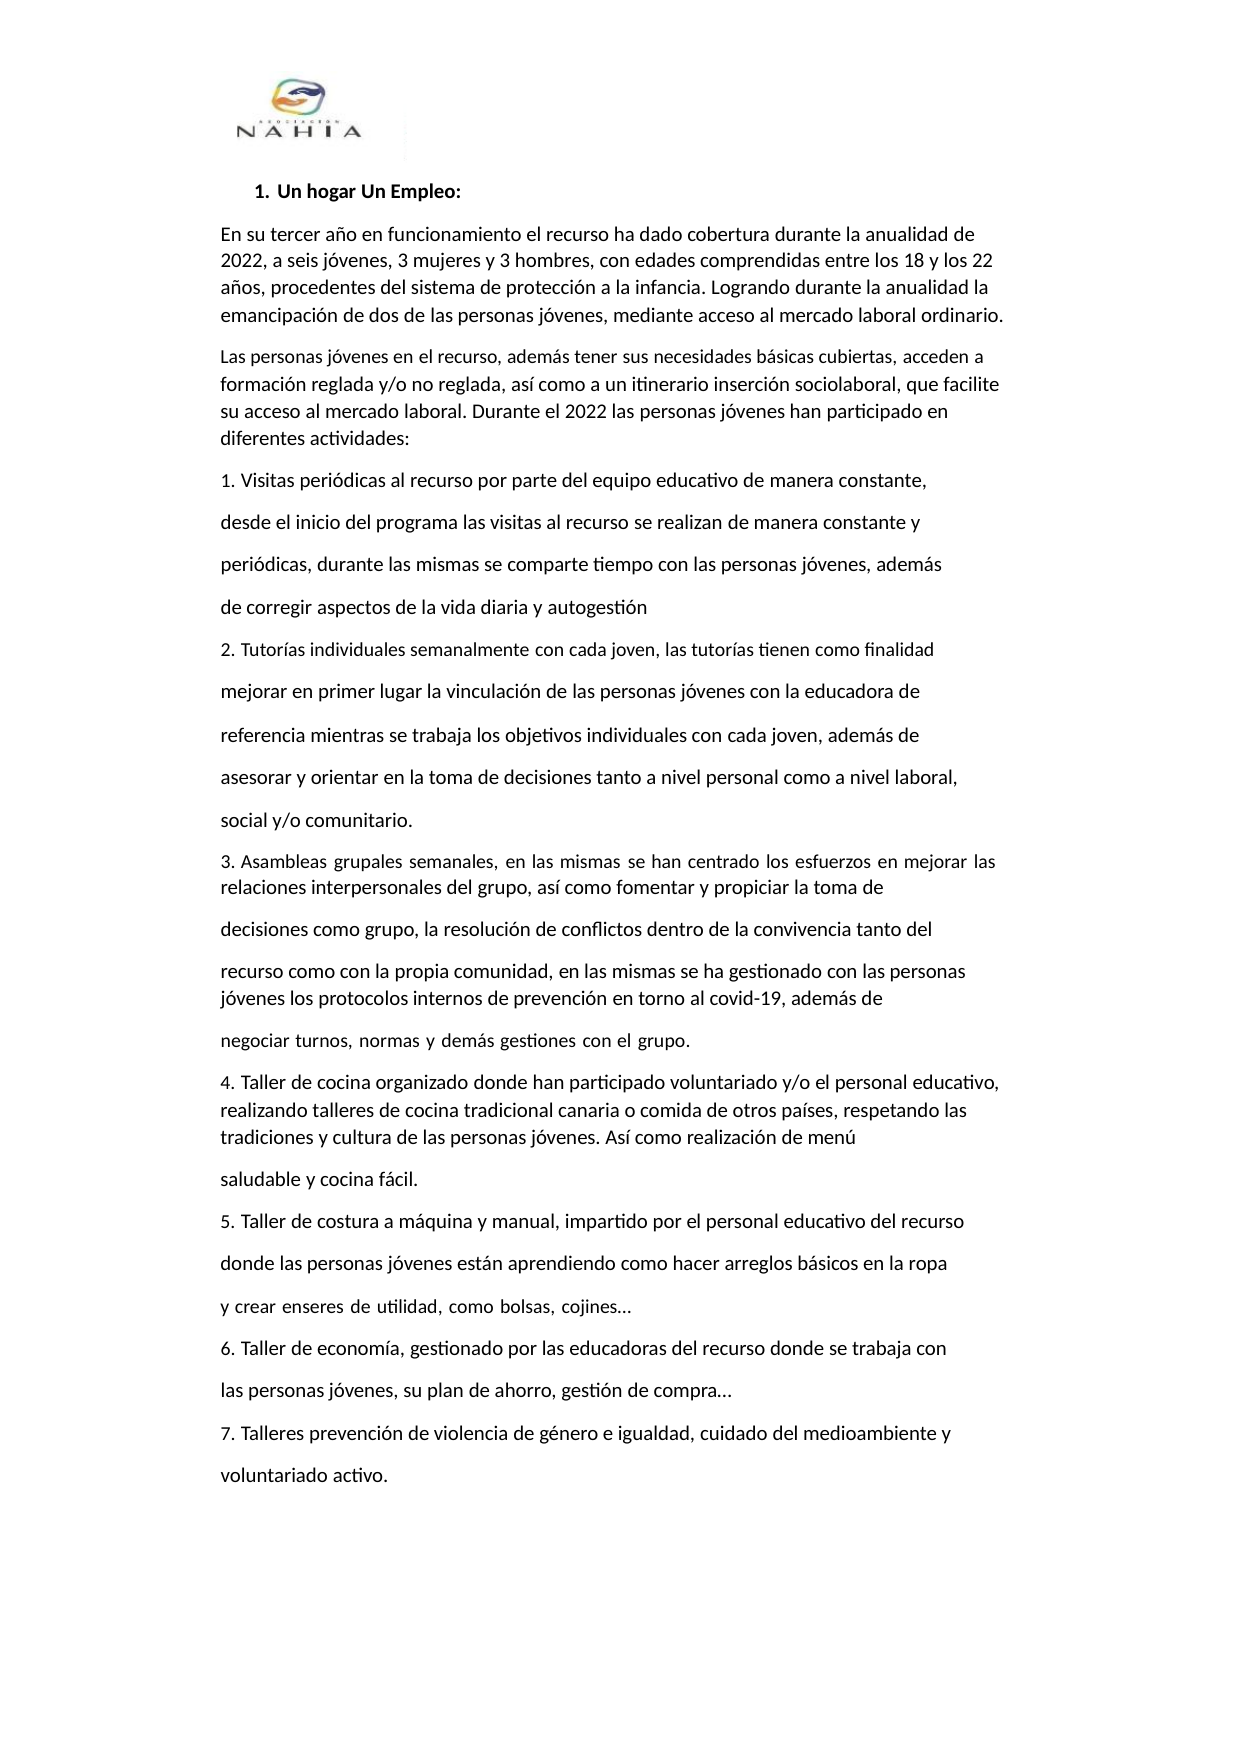

1. Un hogar Un Empleo:
En su tercer año en funcionamiento el recurso ha dado cobertura durante la anualidad de
2022, a seis jóvenes, 3 mujeres y 3 hombres, con edades comprendidas entre los 18 y los 22
años, procedentes del sistema de protección a la infancia. Logrando durante la anualidad la
emancipación de dos de las personas jóvenes, mediante acceso al mercado laboral ordinario.
Las personas jóvenes en el recurso, además tener sus necesidades básicas cubiertas, acceden a
formación reglada y/o no reglada, así como a un itinerario inserción sociolaboral, que facilite
su acceso al mercado laboral. Durante el 2022 las personas jóvenes han participado en
diferentes actividades:
1. Visitas periódicas al recurso por parte del equipo educativo de manera constante,
desde el inicio del programa las visitas al recurso se realizan de manera constante y
periódicas, durante las mismas se comparte tiempo con las personas jóvenes, además
de corregir aspectos de la vida diaria y autogestión
2. Tutorías individuales semanalmente con cada joven, las tutorías tienen como finalidad
mejorar en primer lugar la vinculación de las personas jóvenes con la educadora de
referencia mientras se trabaja los objetivos individuales con cada joven, además de
asesorar y orientar en la toma de decisiones tanto a nivel personal como a nivel laboral,
social y/o comunitario.
3. Asambleas grupales semanales, en las mismas se han centrado los esfuerzos en mejorar las
relaciones interpersonales del grupo, así como fomentar y propiciar la toma de
decisiones como grupo, la resolución de conflictos dentro de la convivencia tanto del
recurso como con la propia comunidad, en las mismas se ha gestionado con las personas
jóvenes los protocolos internos de prevención en torno al covid-19, además de
negociar turnos, normas y demás gestiones con el grupo.
4. Taller de cocina organizado donde han participado voluntariado y/o el personal educativo,
realizando talleres de cocina tradicional canaria o comida de otros países, respetando las
tradiciones y cultura de las personas jóvenes. Así como realización de menú
saludable y cocina fácil.
5. Taller de costura a máquina y manual, impartido por el personal educativo del recurso
donde las personas jóvenes están aprendiendo como hacer arreglos básicos en la ropa
y crear enseres de utilidad, como bolsas, cojines…
6. Taller de economía, gestionado por las educadoras del recurso donde se trabaja con
las personas jóvenes, su plan de ahorro, gestión de compra…
7. Talleres prevención de violencia de género e igualdad, cuidado del medioambiente y
voluntariado activo.